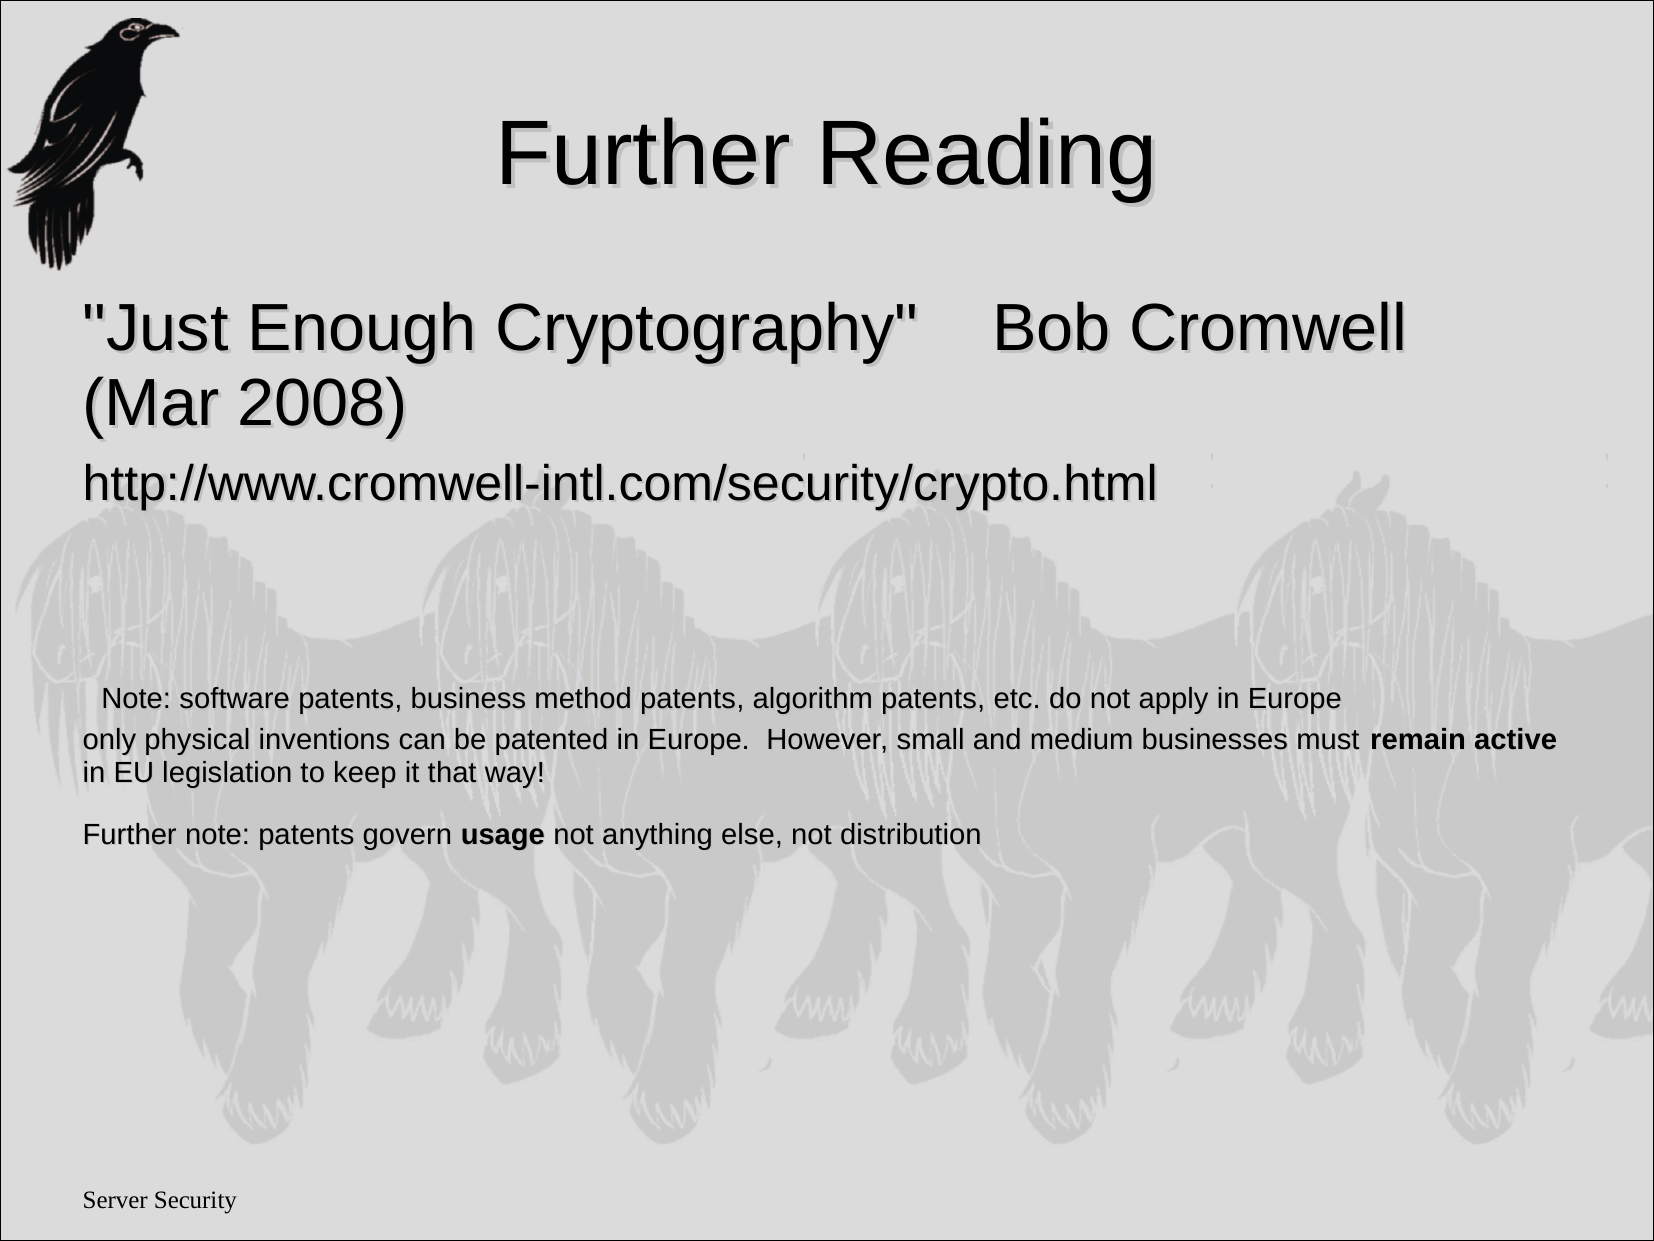

# Further Reading
"Just Enough Cryptography" Bob Cromwell (Mar 2008)
http://www.cromwell-intl.com/security/crypto.html
 Note: software patents, business method patents, algorithm patents, etc. do not apply in Europe
only physical inventions can be patented in Europe. However, small and medium businesses must remain active in EU legislation to keep it that way!
Further note: patents govern usage not anything else, not distribution